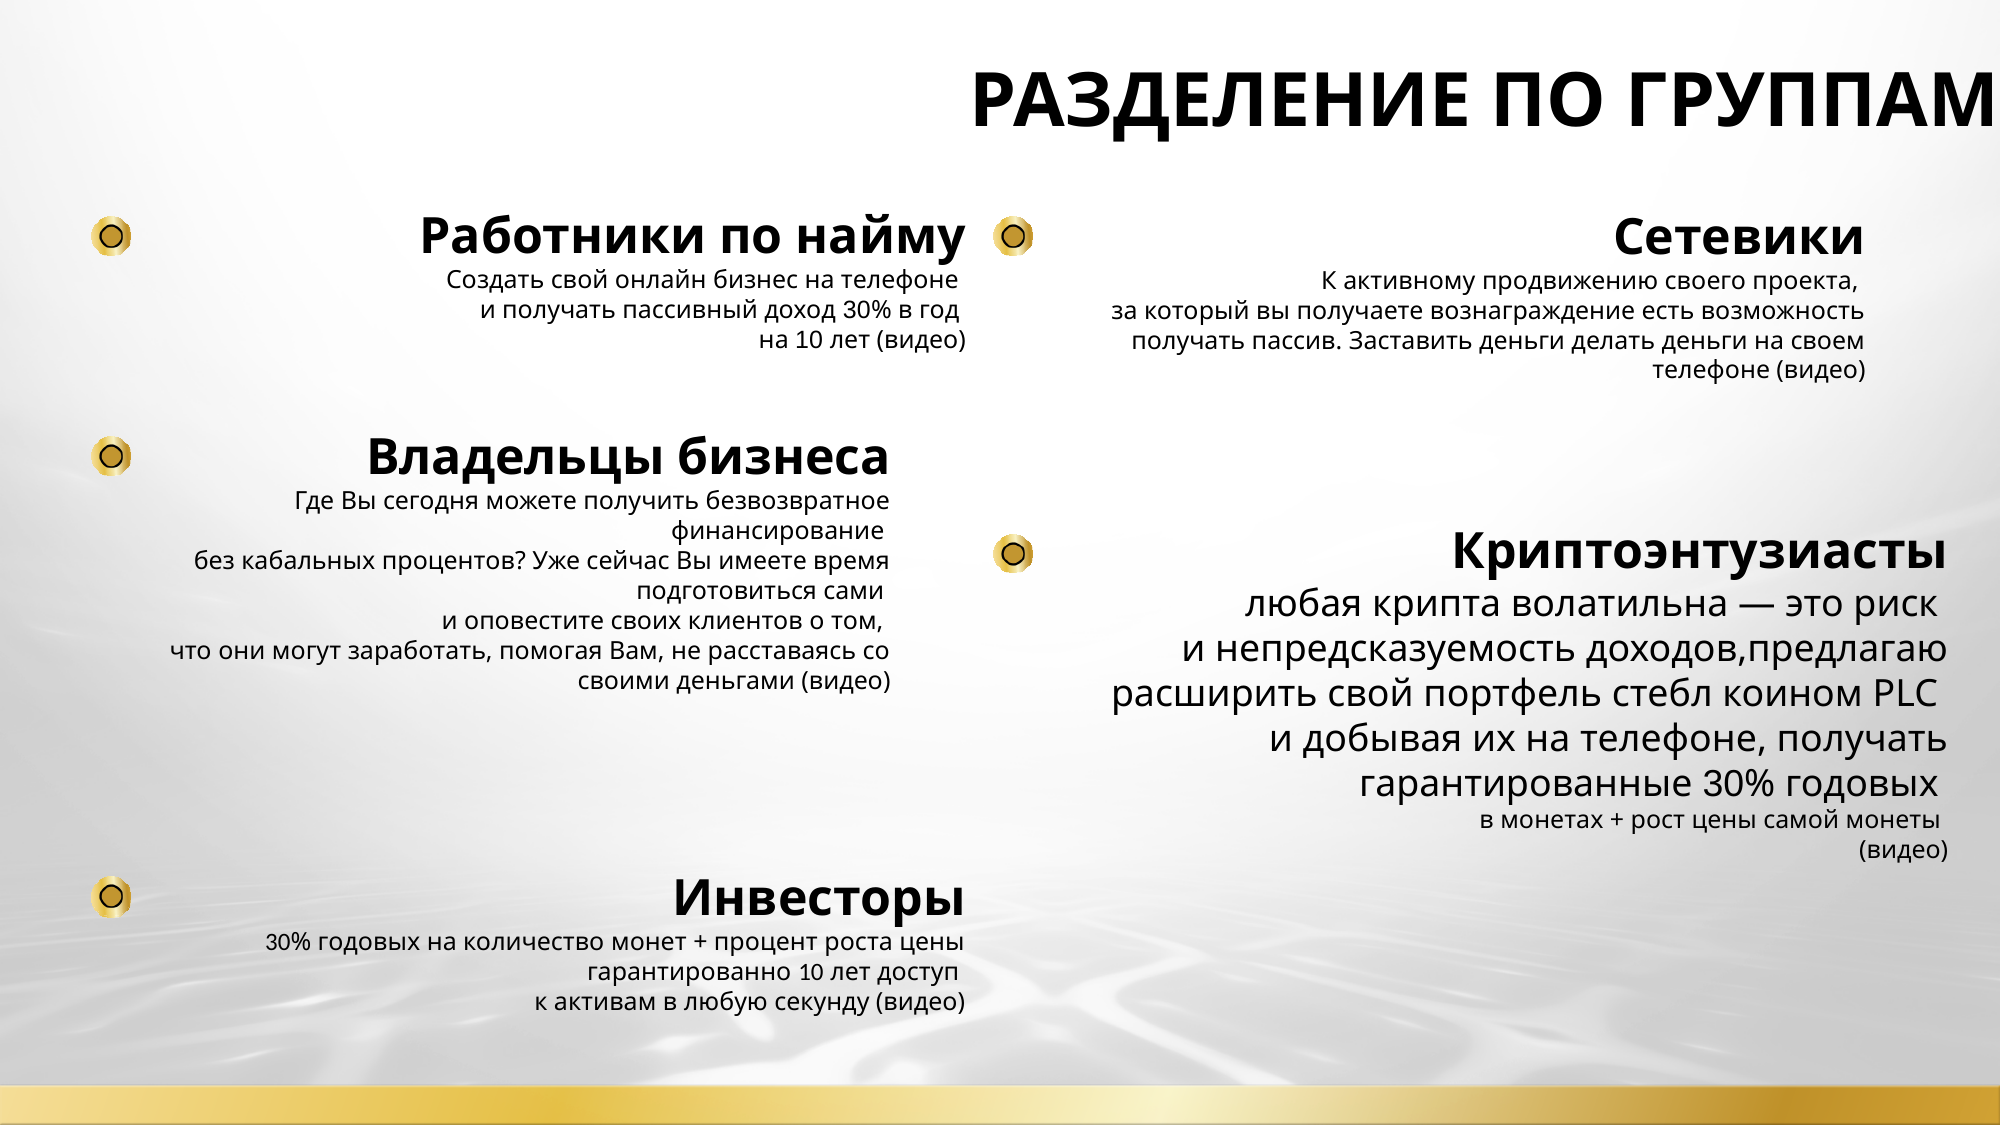

РАЗДЕЛЕНИЕ ПО ГРУППАМ
Работники по найму
Создать свой онлайн бизнес на телефоне
и получать пассивный доход 30% в год
на 10 лет (видео)
Сетевики
К активному продвижению своего проекта,
за который вы получаете вознаграждение есть возможность получать пассив. Заставить деньги делать деньги на своем телефоне (видео)
Владельцы бизнеса
Где Вы сегодня можете получить безвозвратное финансирование
без кабальных процентов? Уже сейчас Вы имеете время подготовиться сами
и оповестите своих клиентов о том,
что они могут заработать, помогая Вам, не расставаясь со своими деньгами (видео)
Криптоэнтузиасты
любая крипта волатильна — это риск
и непредсказуемость доходов,предлагаю расширить свой портфель стебл коином PLC
и добывая их на телефоне, получать гарантированные 30% годовых
в монетах + рост цены самой монеты
(видео)
Инвесторы
30% годовых на количество монет + процент роста цены гарантированно 10 лет доступ
к активам в любую секунду (видео)